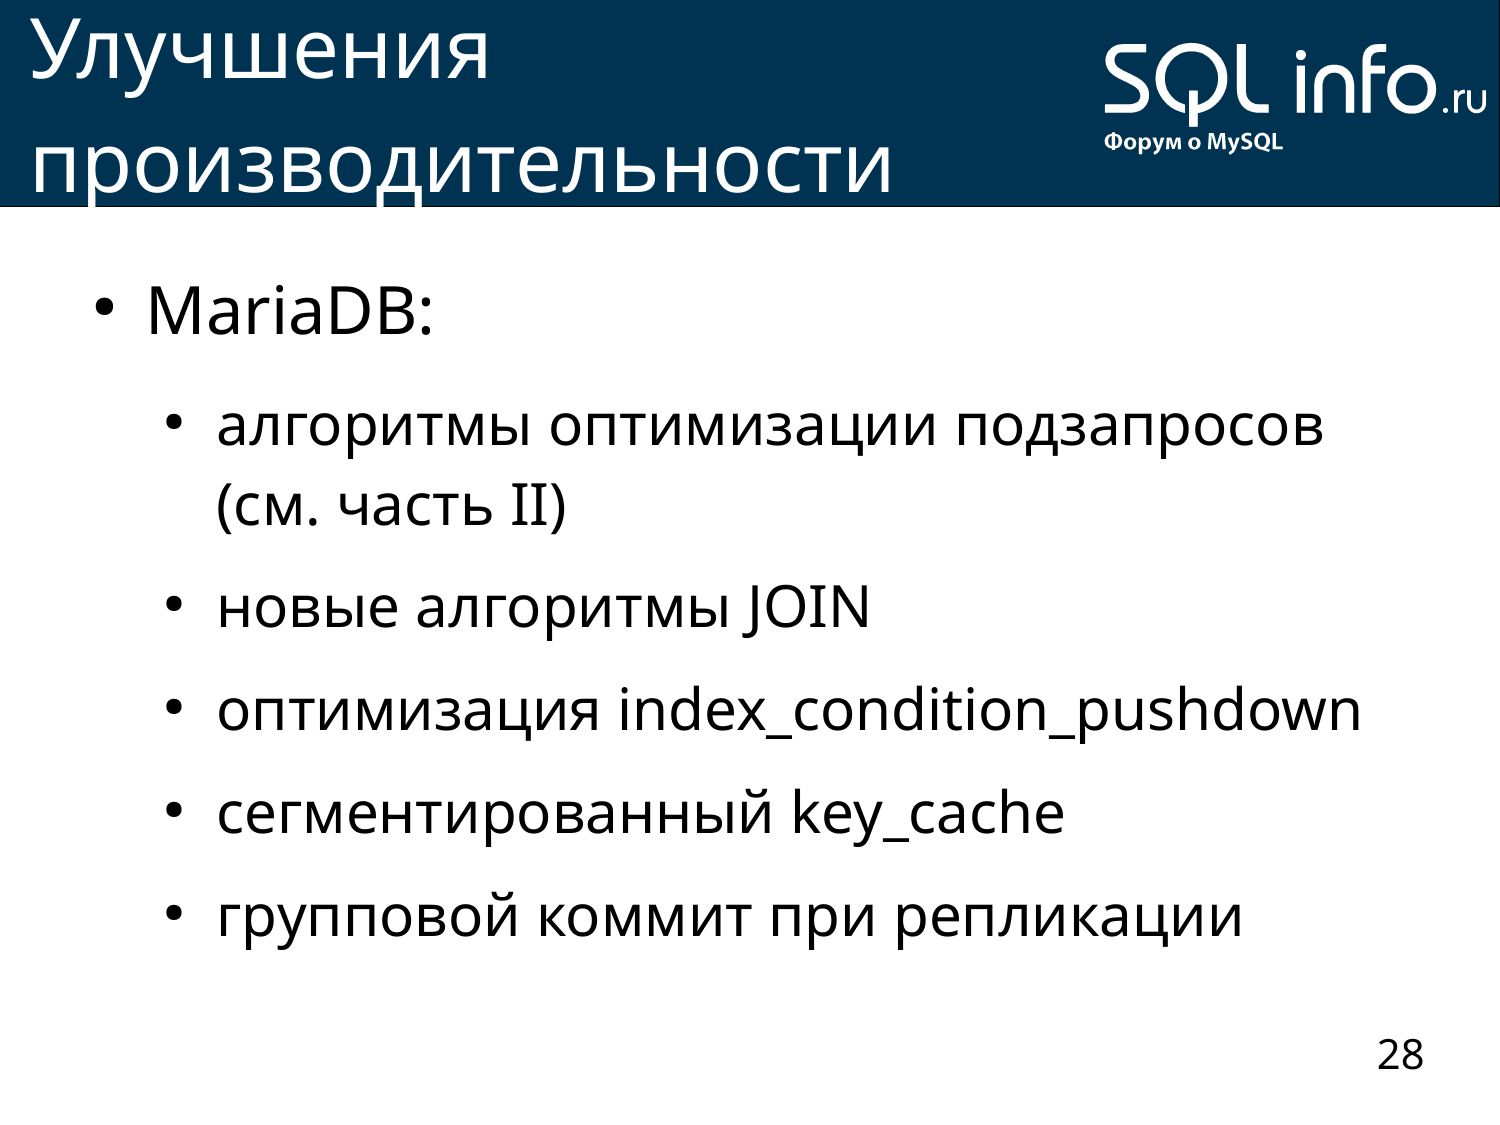

# Улучшения производительности
MariaDB:
алгоритмы оптимизации подзапросов (см. часть II)
новые алгоритмы JOIN
оптимизация index_condition_pushdown
сегментированный key_cache
групповой коммит при репликации
28